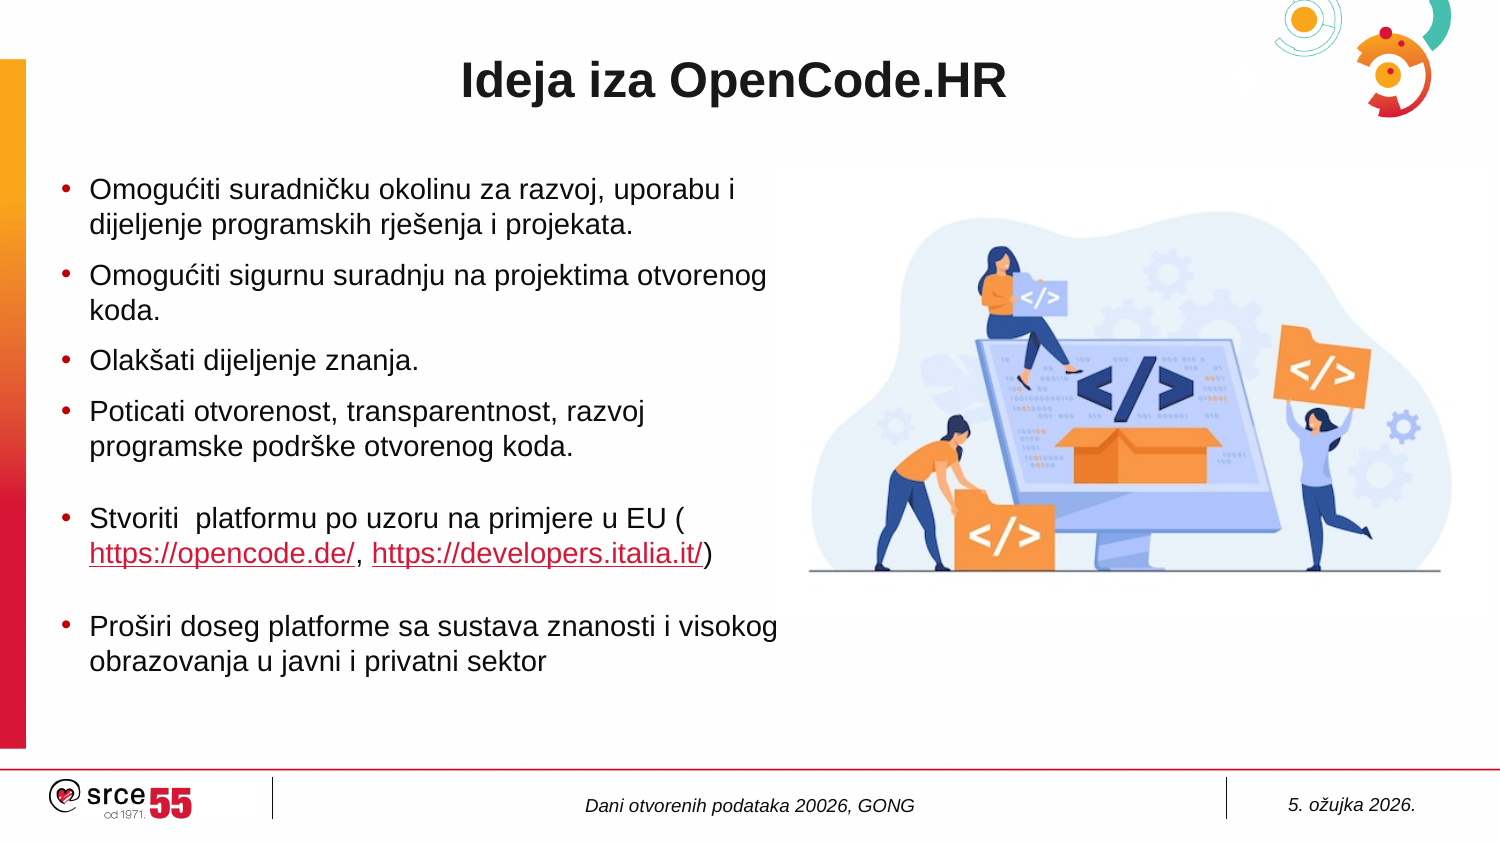

# Ideja iza OpenCode.HR
Omogućiti suradničku okolinu za razvoj, uporabu i dijeljenje programskih rješenja i projekata.
Omogućiti sigurnu suradnju na projektima otvorenog koda.
Olakšati dijeljenje znanja.
Poticati otvorenost, transparentnost, razvoj programske podrške otvorenog koda.
Stvoriti platformu po uzoru na primjere u EU (https://opencode.de/, https://developers.italia.it/)
Proširi doseg platforme sa sustava znanosti i visokog obrazovanja u javni i privatni sektor
5. ožujka 2026.
Dani otvorenih podataka 20026, GONG